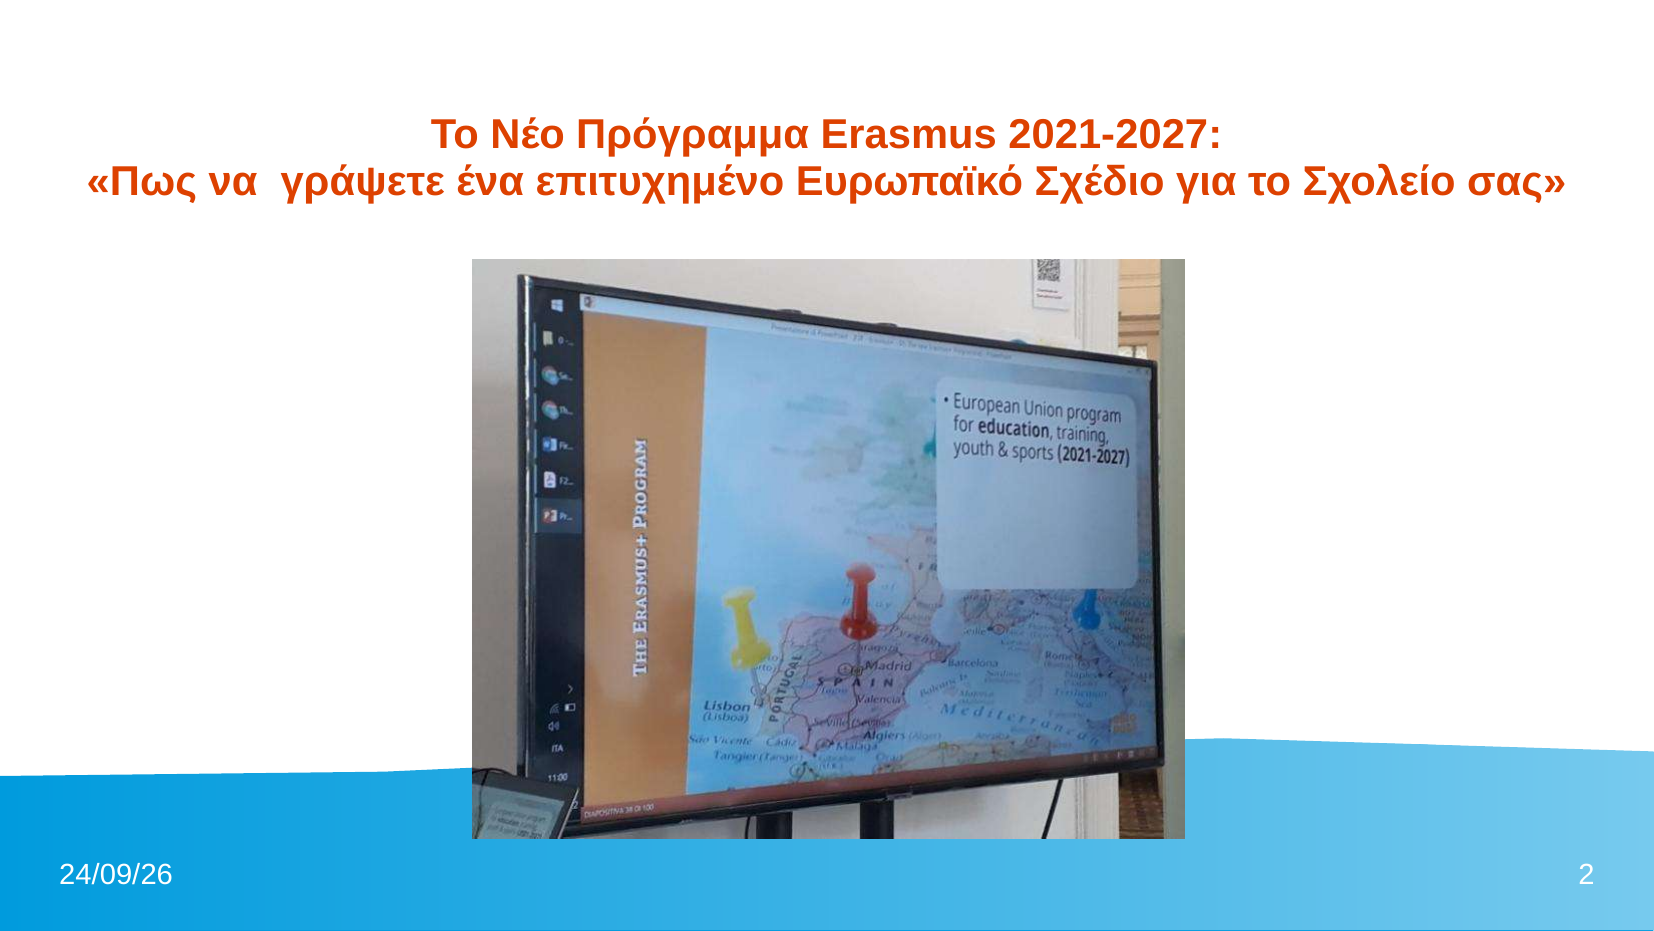

# To Νέο Πρόγραμμα Erasmus 2021-2027: «Πως να γράψετε ένα επιτυχημένο Ευρωπαϊκό Σχέδιο για το Σχολείο σας»